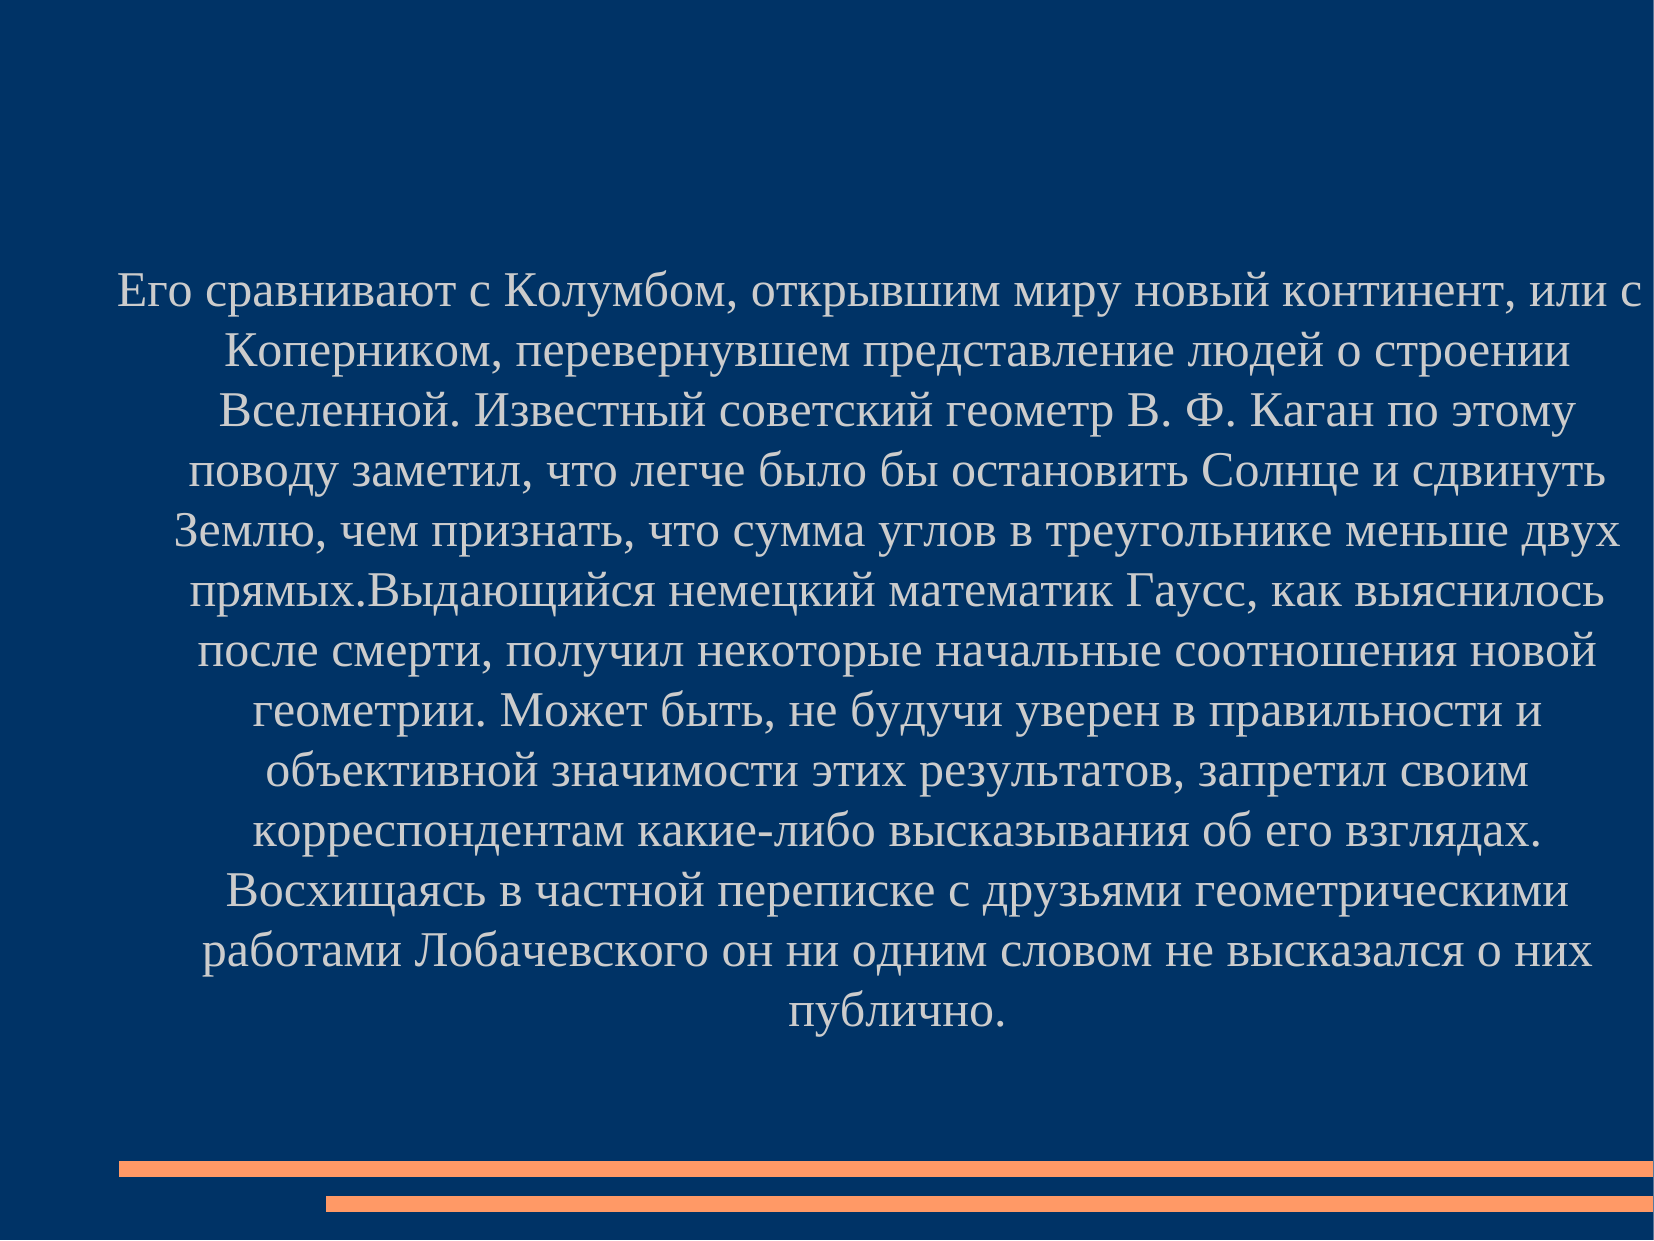

# Его сравнивают с Колумбом, открывшим миру новый континент, или с Коперником, перевернувшем представление людей о строении Вселенной. Известный советский геометр В. Ф. Каган по этому поводу заметил, что легче было бы остановить Солнце и сдвинуть Землю, чем признать, что сумма углов в треугольнике меньше двух прямых.Выдающийся немецкий математик Гаусс, как выяснилось после смерти, получил некоторые начальные соотношения новой геометрии. Может быть, не будучи уверен в правильности и объективной значимости этих результатов, запретил своим корреспондентам какие-либо высказывания об его взглядах. Восхищаясь в частной переписке с друзьями геометрическими работами Лобачевского он ни одним словом не высказался о них публично.